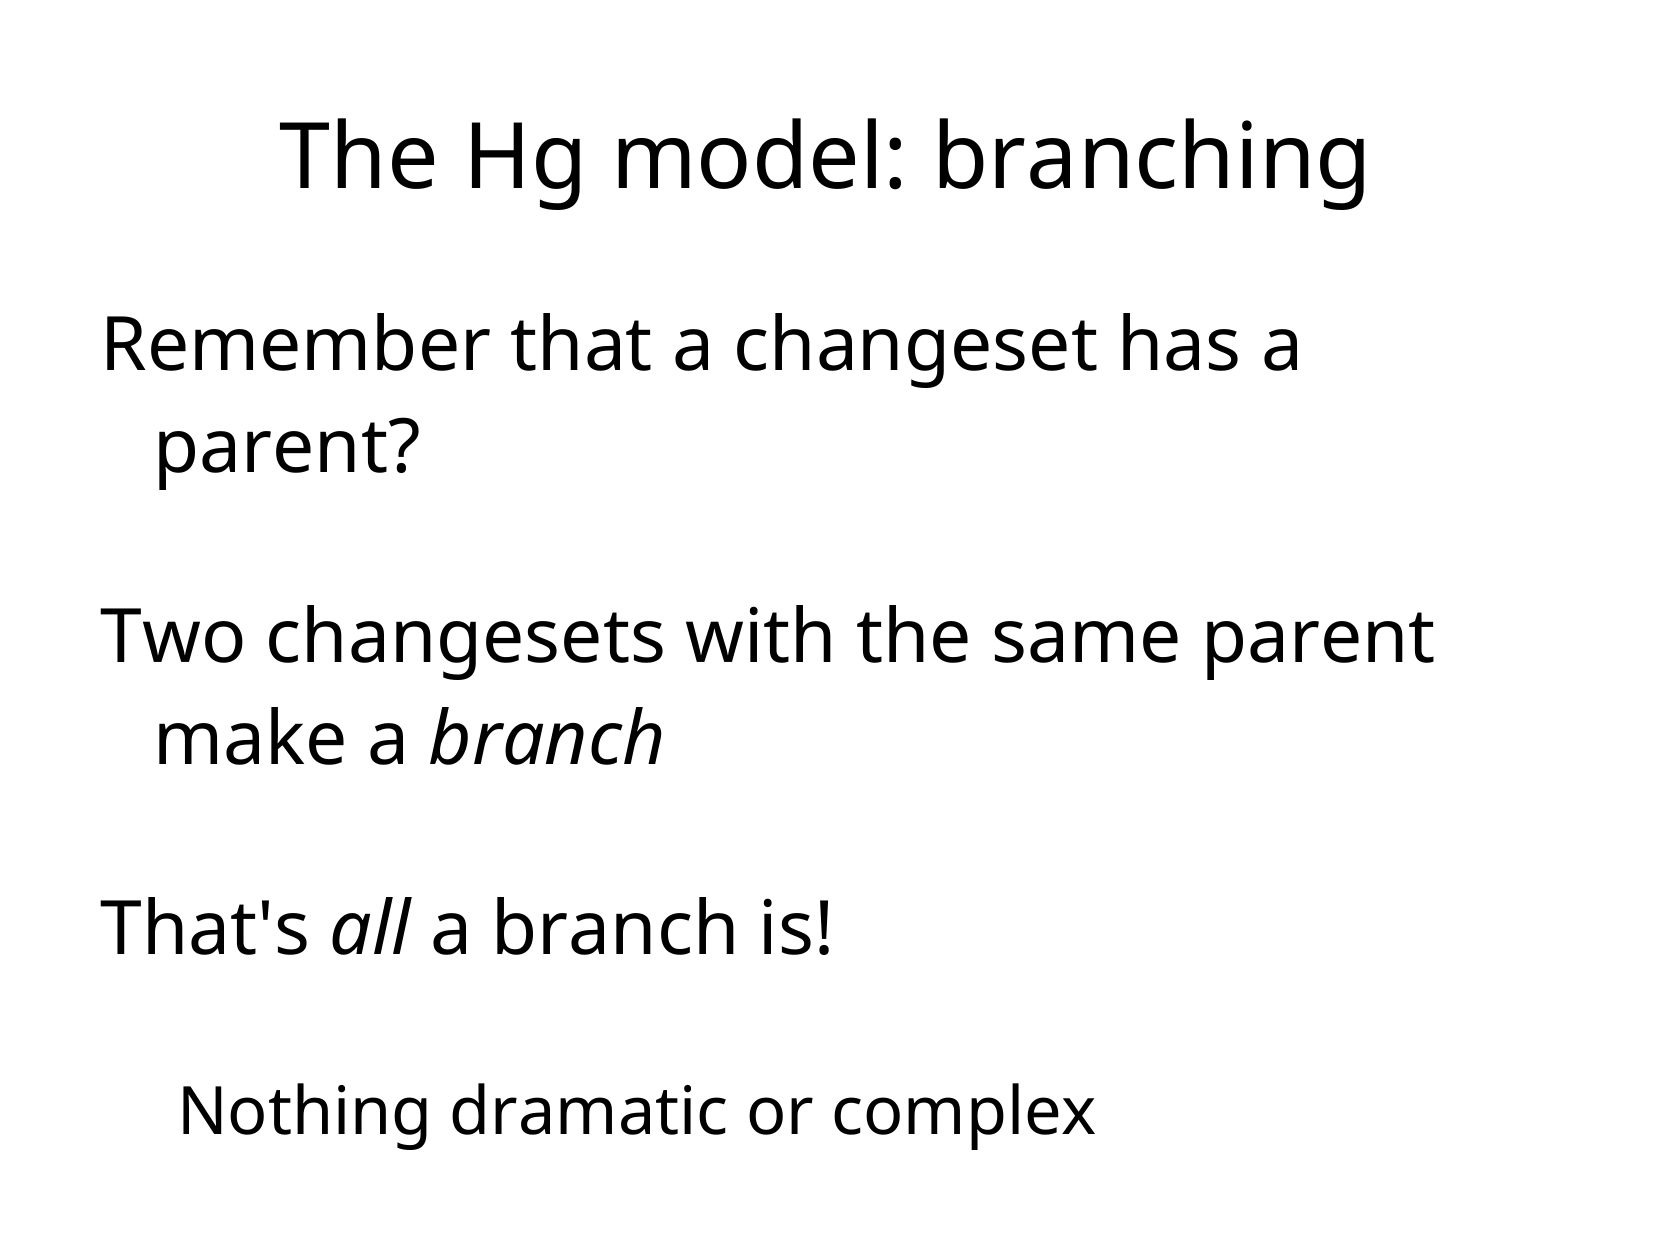

# The Hg model: branching
Remember that a changeset has a parent?
Two changesets with the same parent make a branch
That's all a branch is!
Nothing dramatic or complex